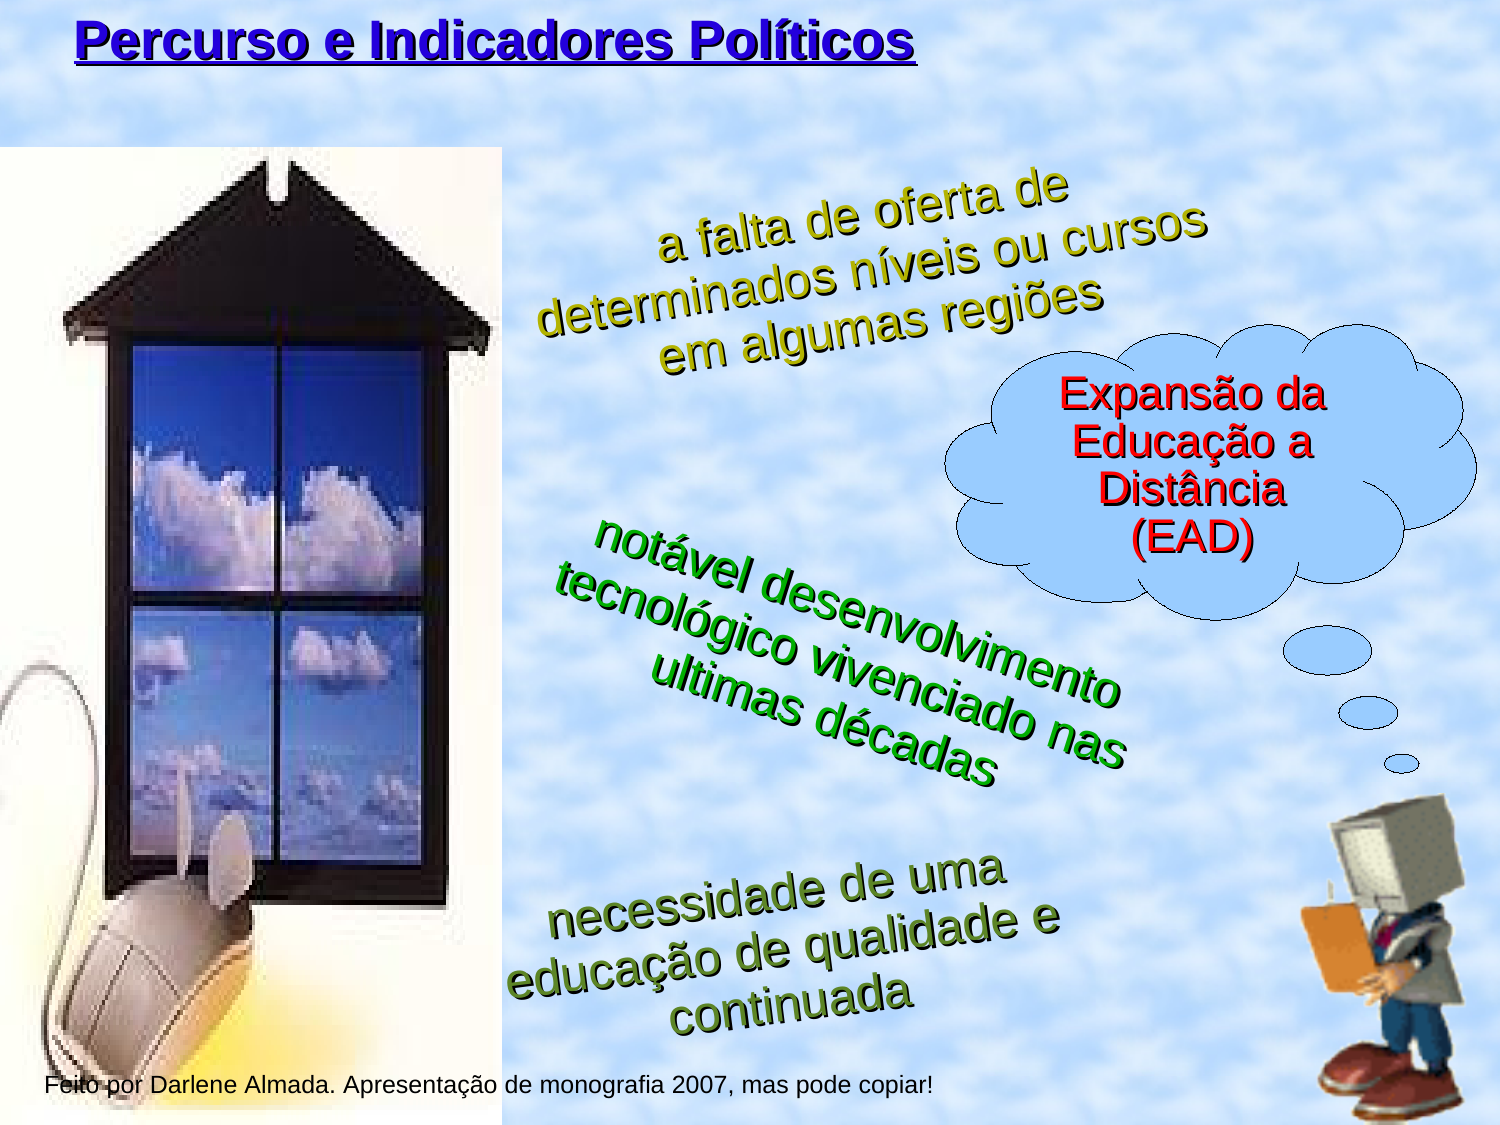

Percurso e Indicadores Políticos
a falta de oferta de determinados níveis ou cursos em algumas regiões
Expansão da Educação a Distância (EAD)
notável desenvolvimento tecnológico vivenciado nas ultimas décadas
necessidade de uma educação de qualidade e continuada
Feito por Darlene Almada. Apresentação de monografia 2007, mas pode copiar!